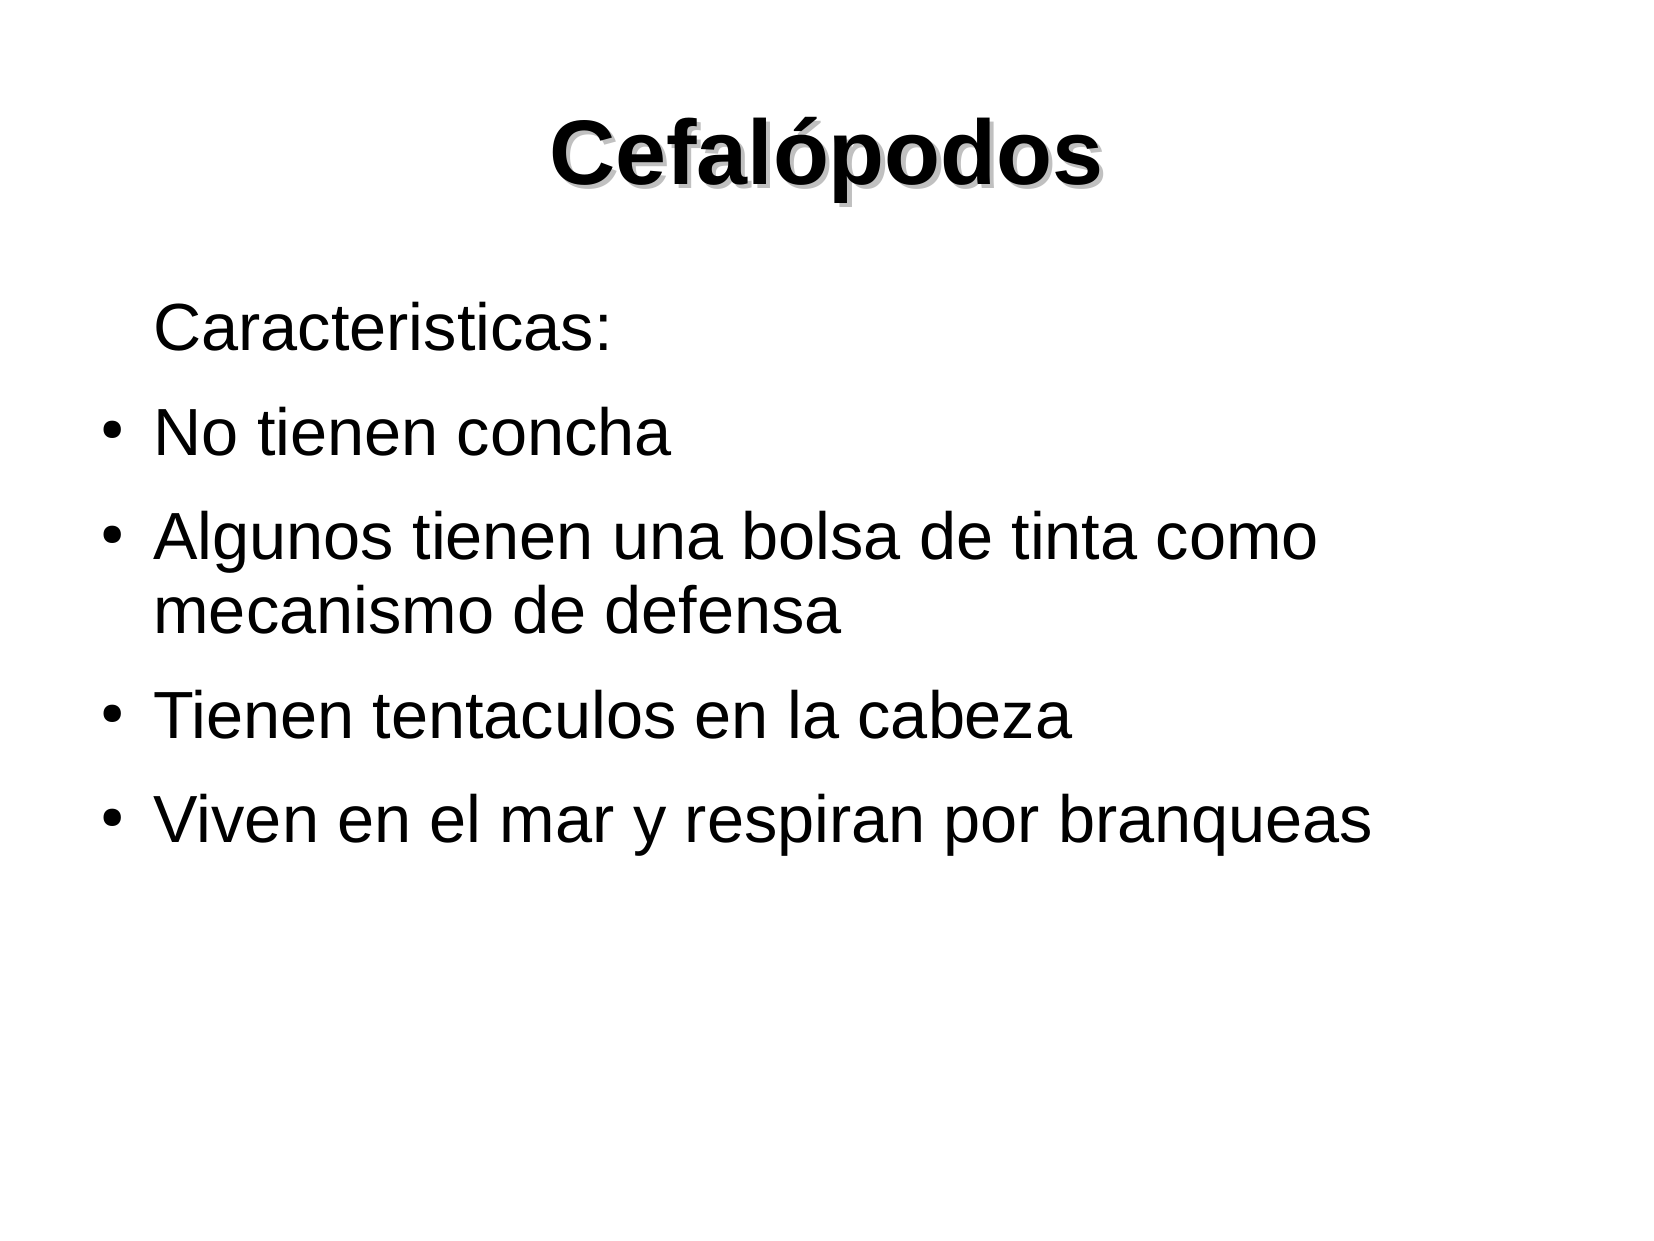

# Cefalópodos
Caracteristicas:
No tienen concha
Algunos tienen una bolsa de tinta como mecanismo de defensa
Tienen tentaculos en la cabeza
Viven en el mar y respiran por branqueas